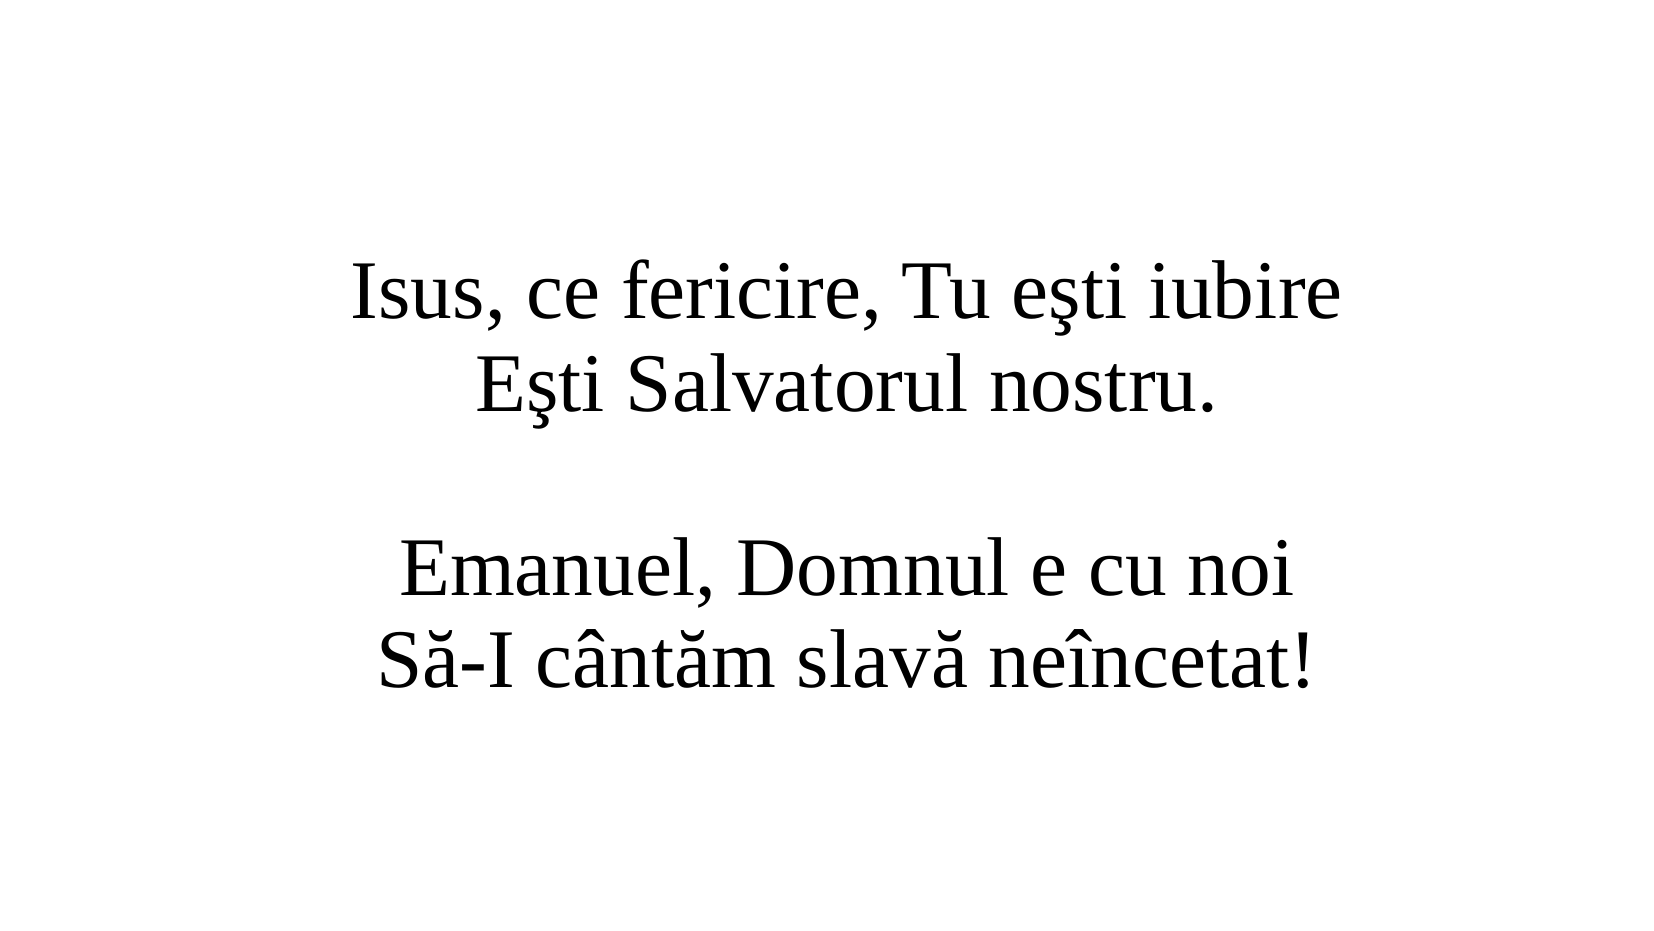

# Isus, ce fericire, Tu eşti iubire
 Eşti Salvatorul nostru.
 Emanuel, Domnul e cu noi
 Să-I cântăm slavă neîncetat!